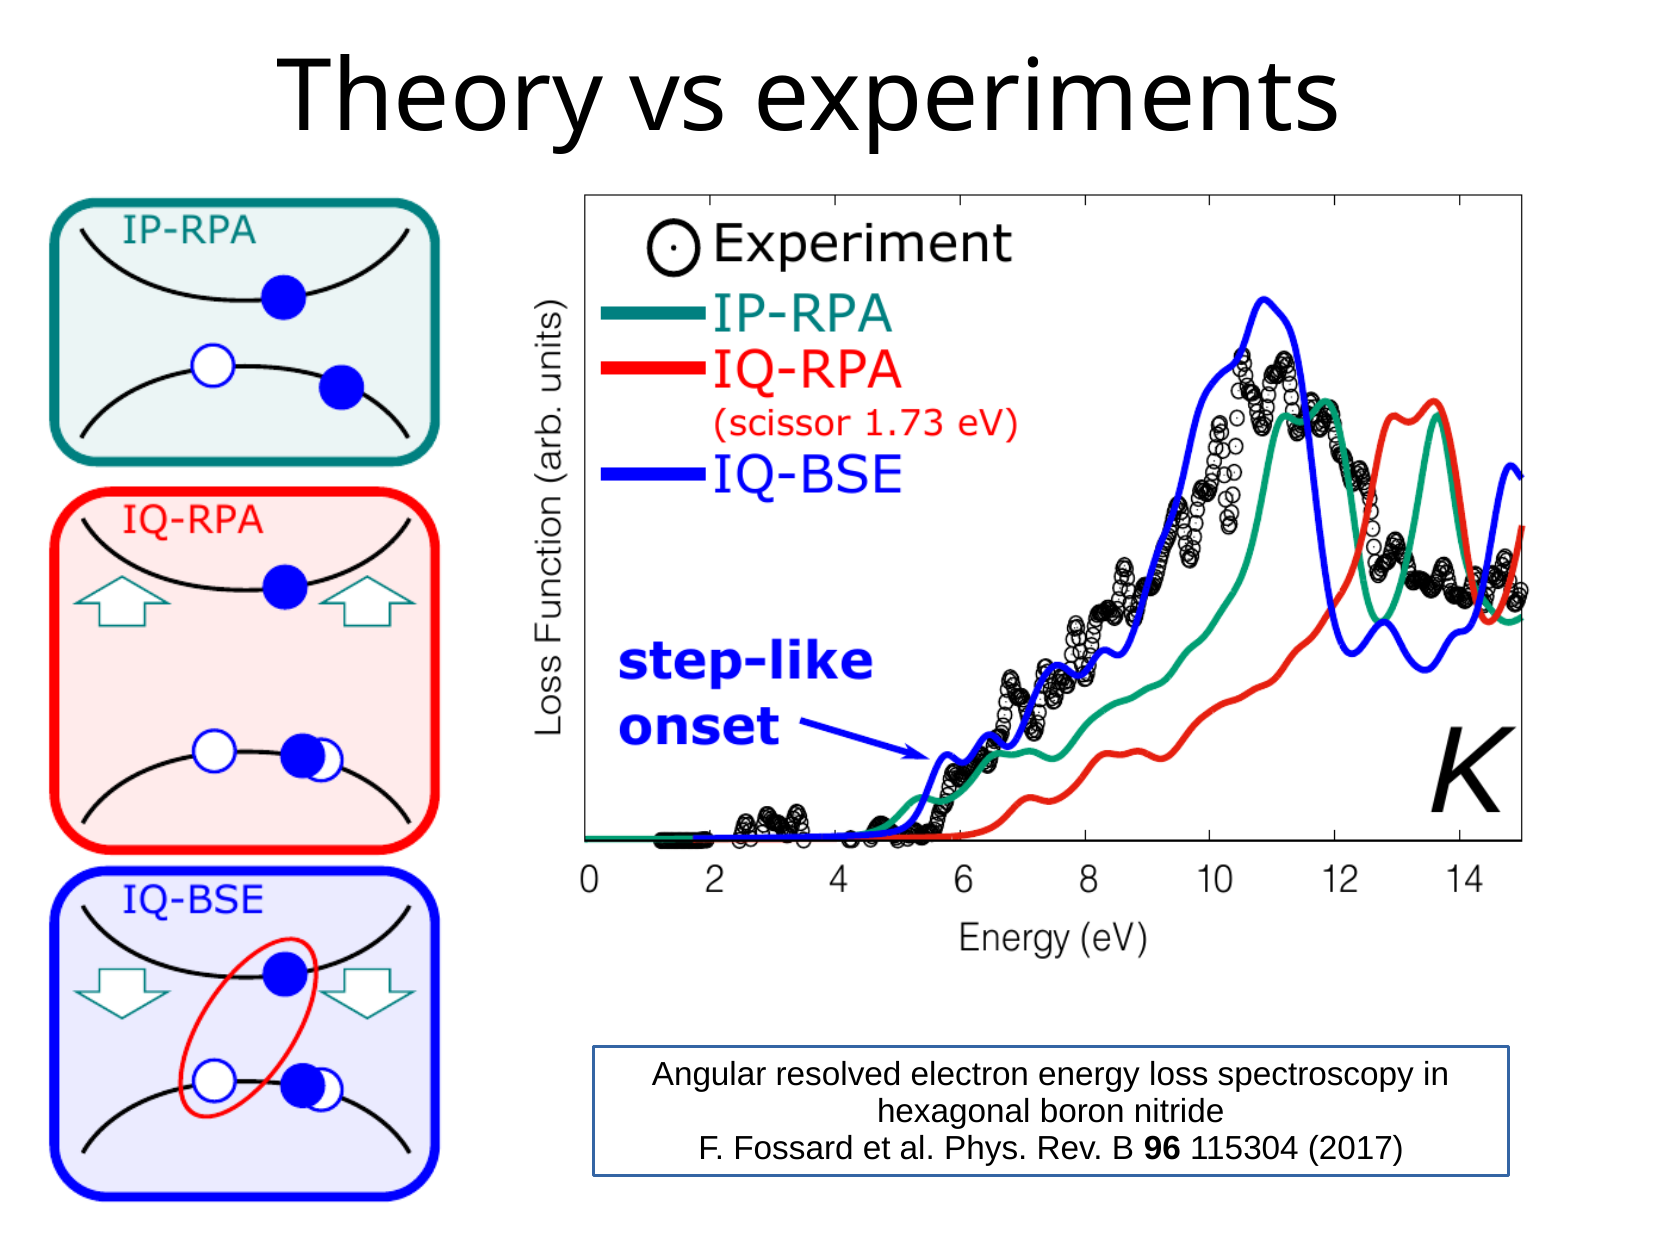

Theory vs experiments
Angular resolved electron energy loss spectroscopy in hexagonal boron nitride
F. Fossard et al. Phys. Rev. B 96 115304 (2017)